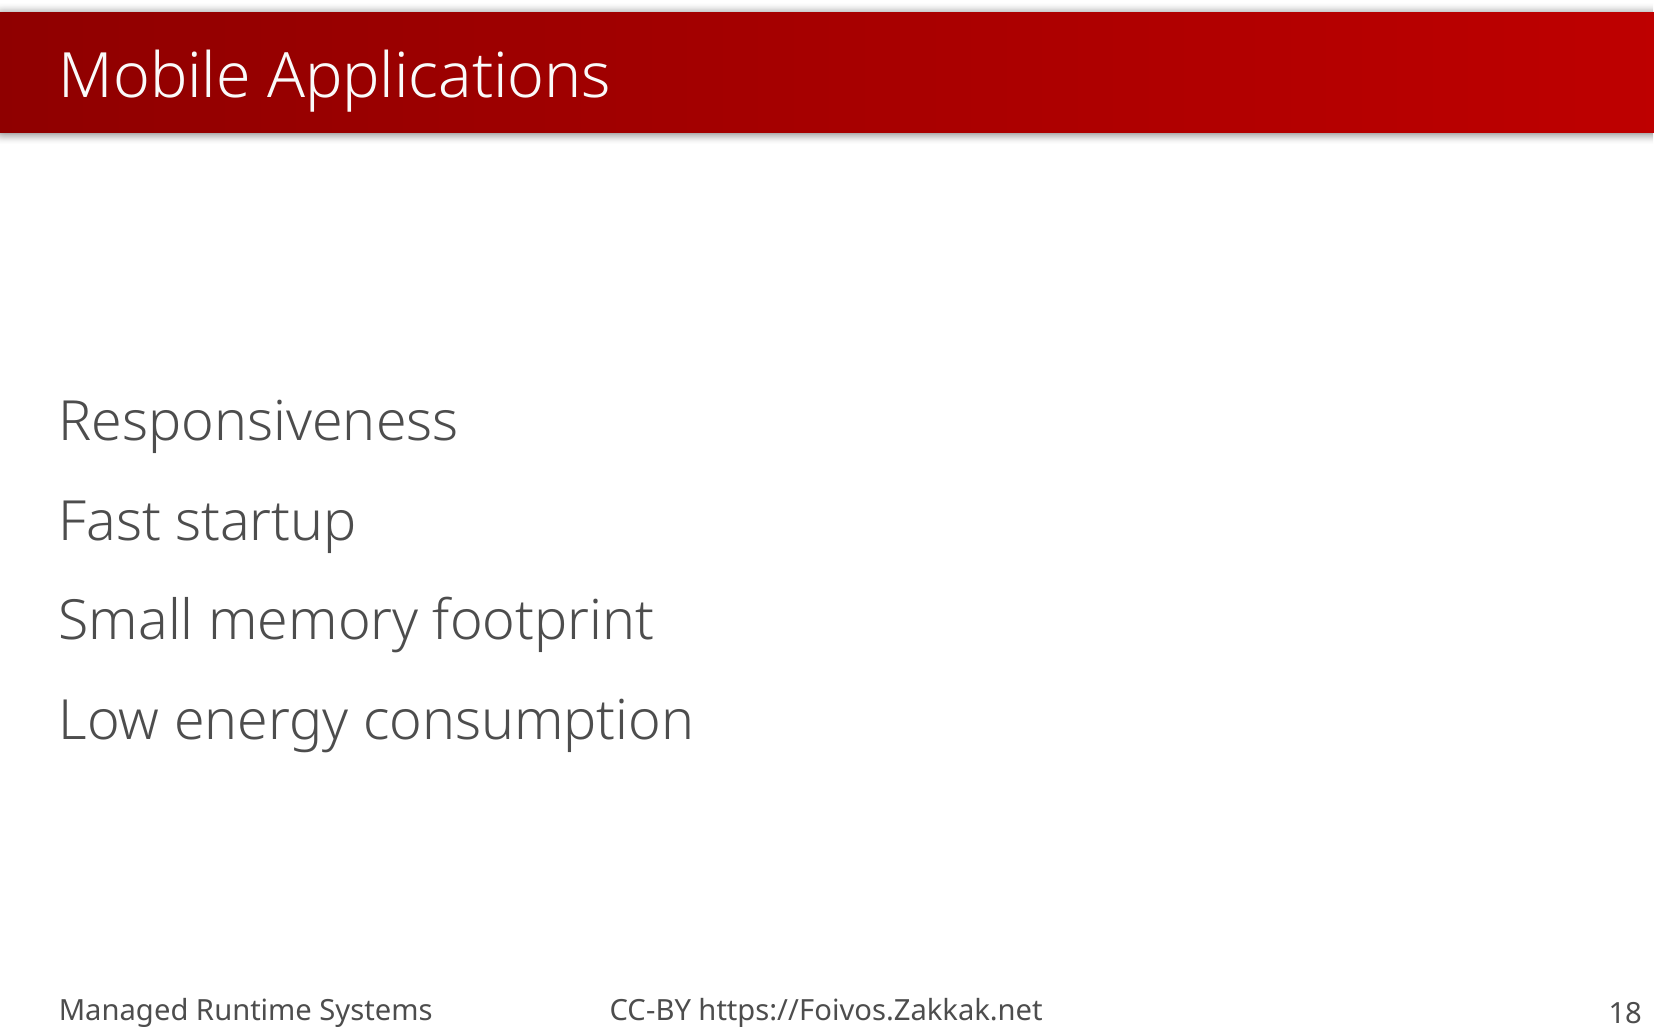

# Mobile Applications
Responsiveness
Fast startup
Small memory footprint
Low energy consumption
Managed Runtime Systems
CC-BY https://Foivos.Zakkak.net
18